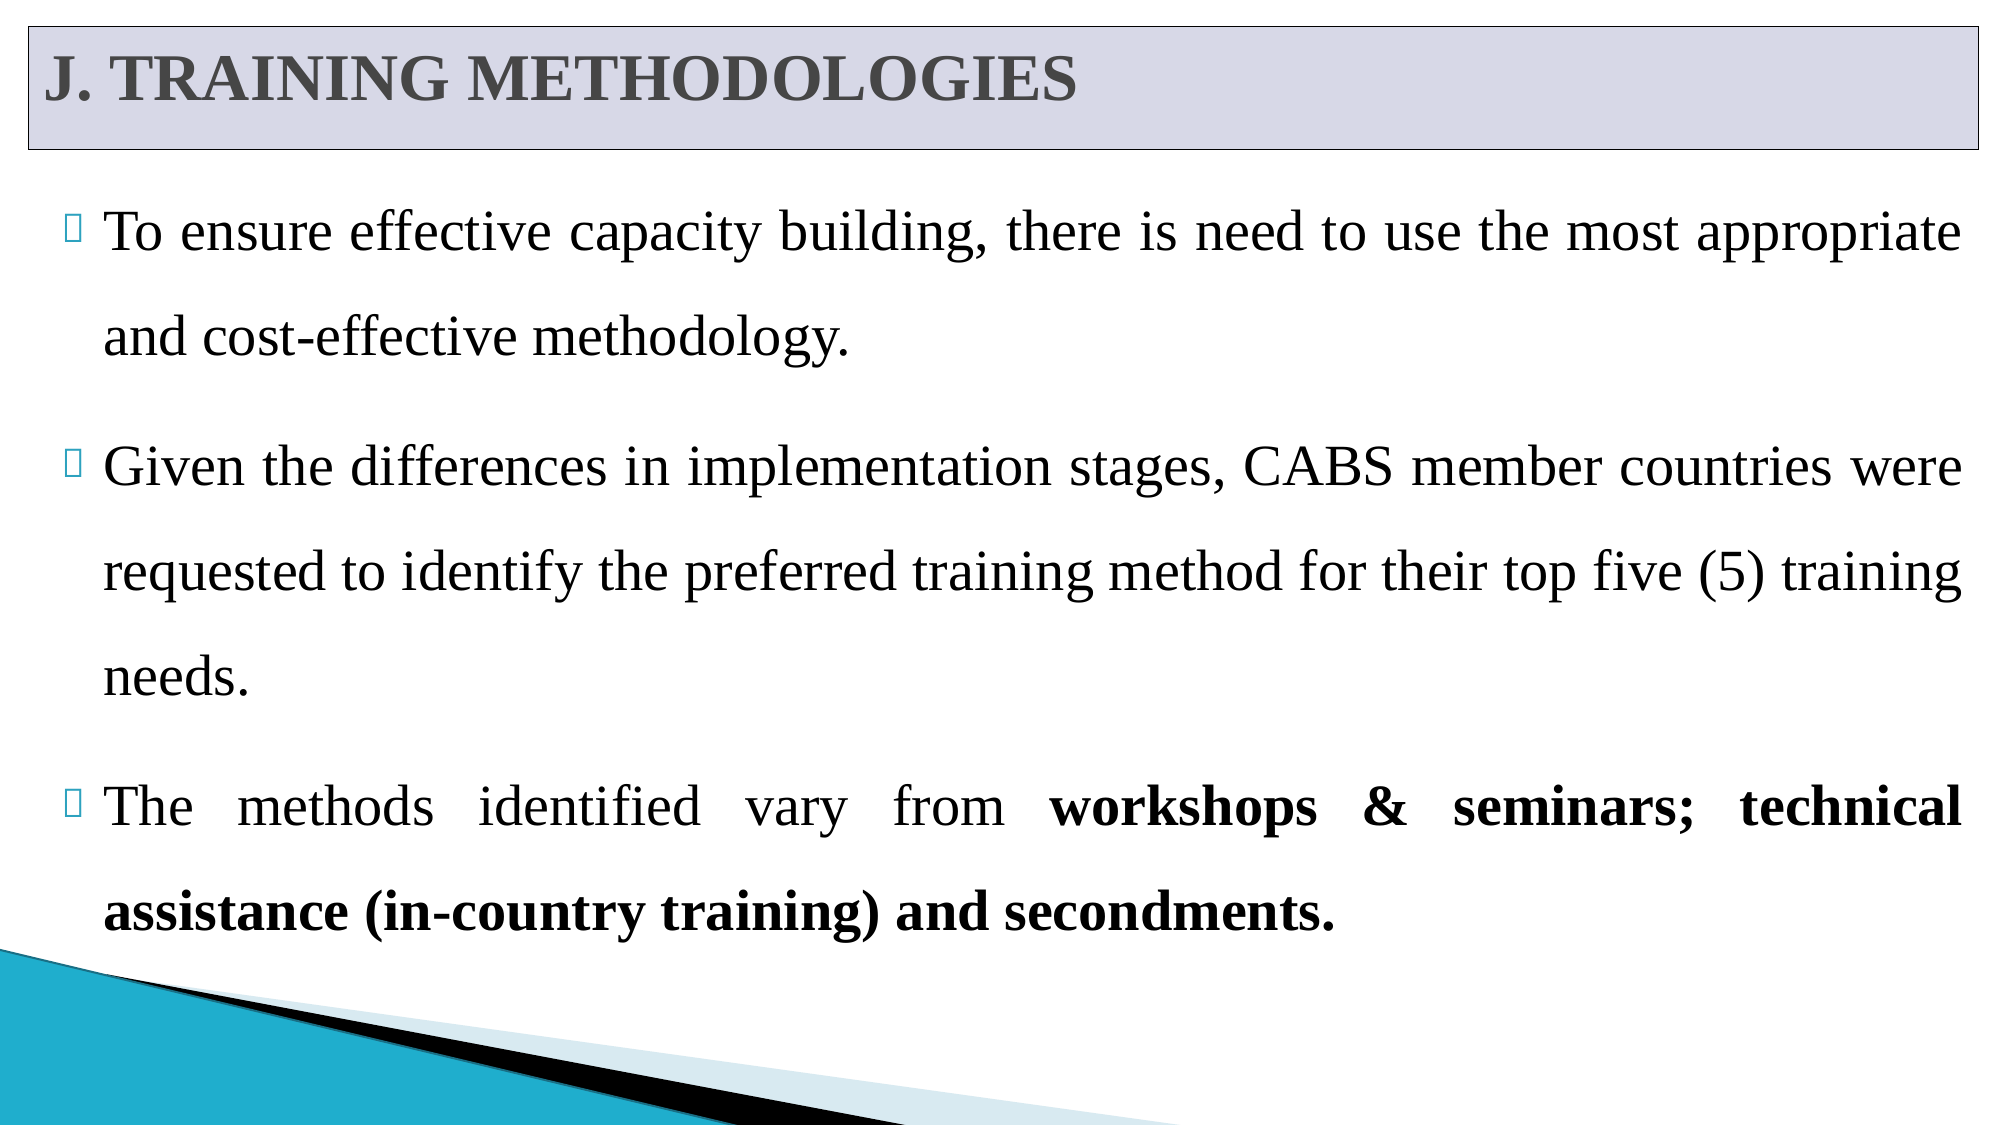

# J. TRAINING METHODOLOGIES
To ensure effective capacity building, there is need to use the most appropriate and cost-effective methodology.
Given the differences in implementation stages, CABS member countries were requested to identify the preferred training method for their top five (5) training needs.
The methods identified vary from workshops & seminars; technical assistance (in-country training) and secondments.